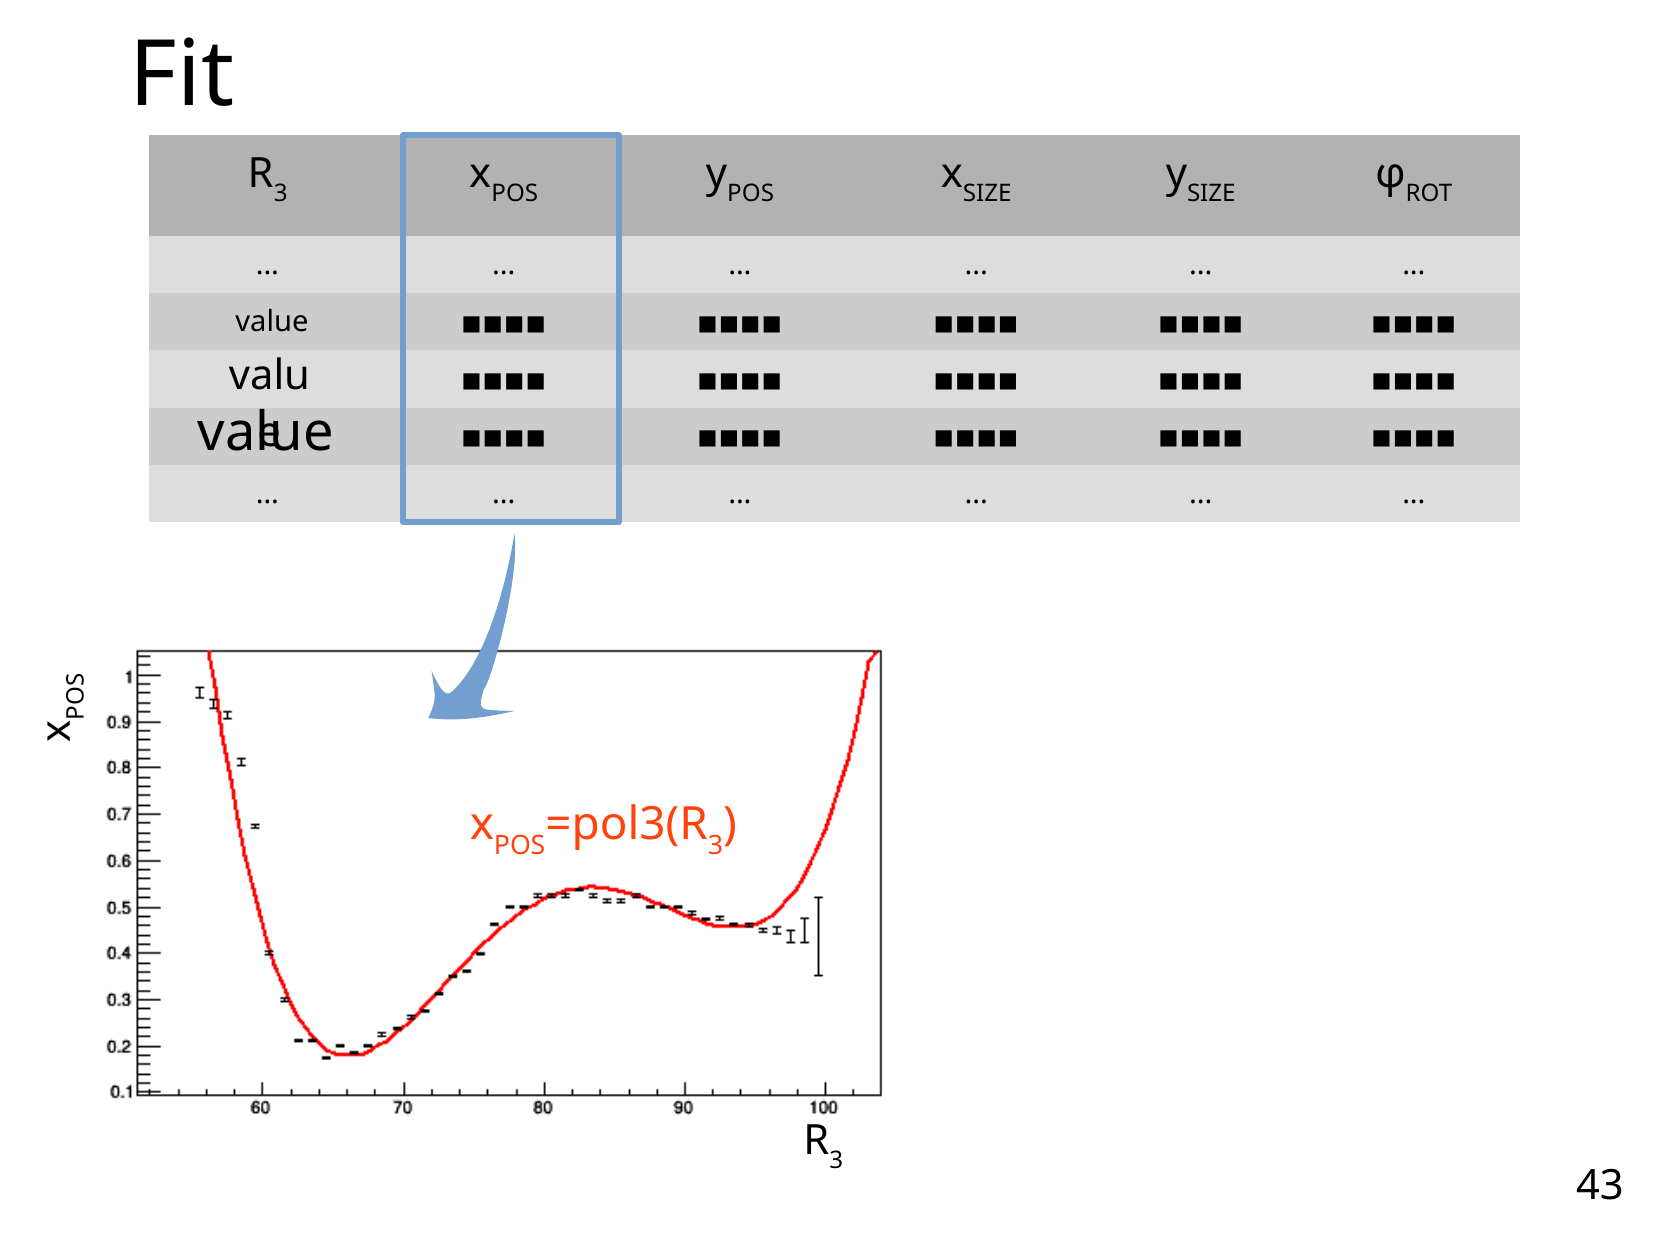

Fit
| R3 | xPOS | yPOS | xSIZE | ySIZE | φROT |
| --- | --- | --- | --- | --- | --- |
| ... | ... | ... | ... | ... | ... |
| | ◾◾◾◾ | ◾◾◾◾ | ◾◾◾◾ | ◾◾◾◾ | ◾◾◾◾ |
| | ◾◾◾◾ | ◾◾◾◾ | ◾◾◾◾ | ◾◾◾◾ | ◾◾◾◾ |
| | ◾◾◾◾ | ◾◾◾◾ | ◾◾◾◾ | ◾◾◾◾ | ◾◾◾◾ |
| … | ... | ... | ... | ... | ... |
value
value
value
xPOS
xPOS=pol3(R3)
R3
43